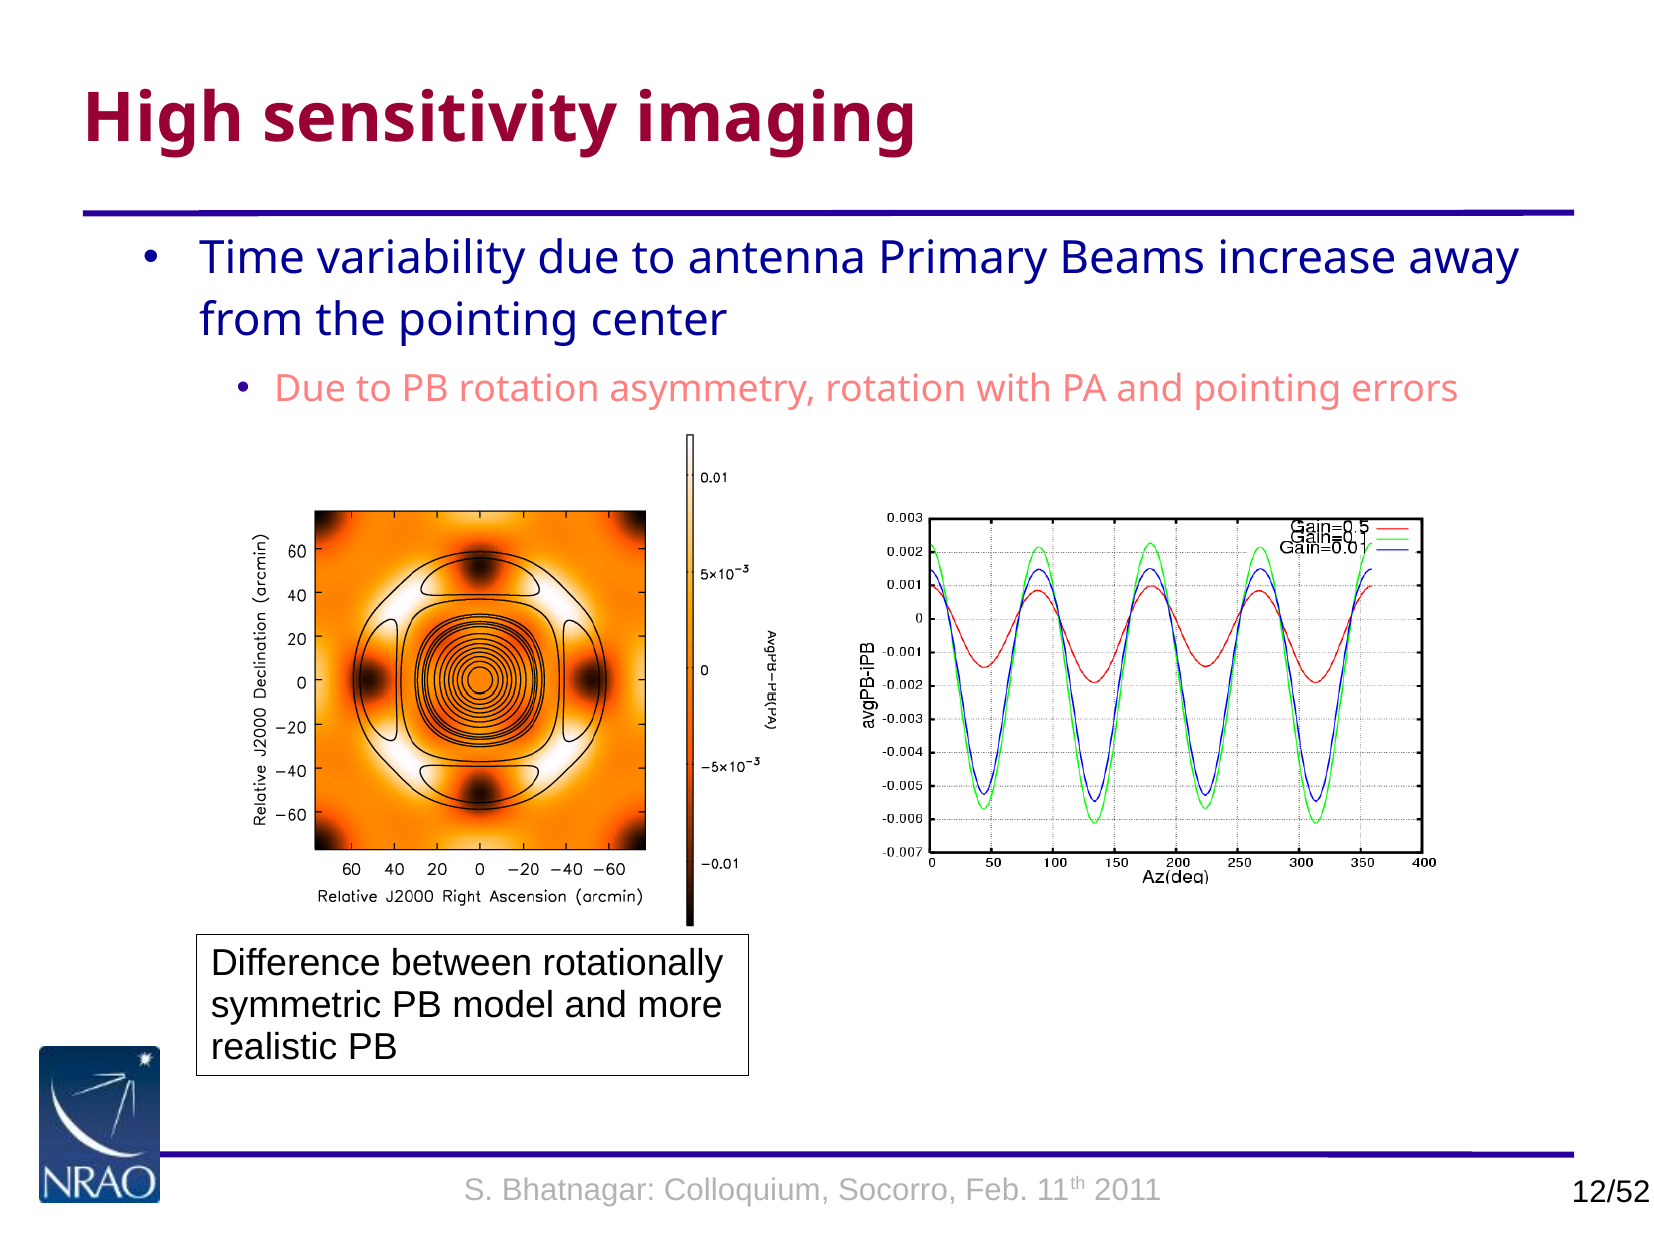

# High sensitivity imaging
Time variability due to antenna Primary Beams increase away from the pointing center
Due to PB rotation asymmetry, rotation with PA and pointing errors
Difference between rotationally
symmetric PB model and more
realistic PB